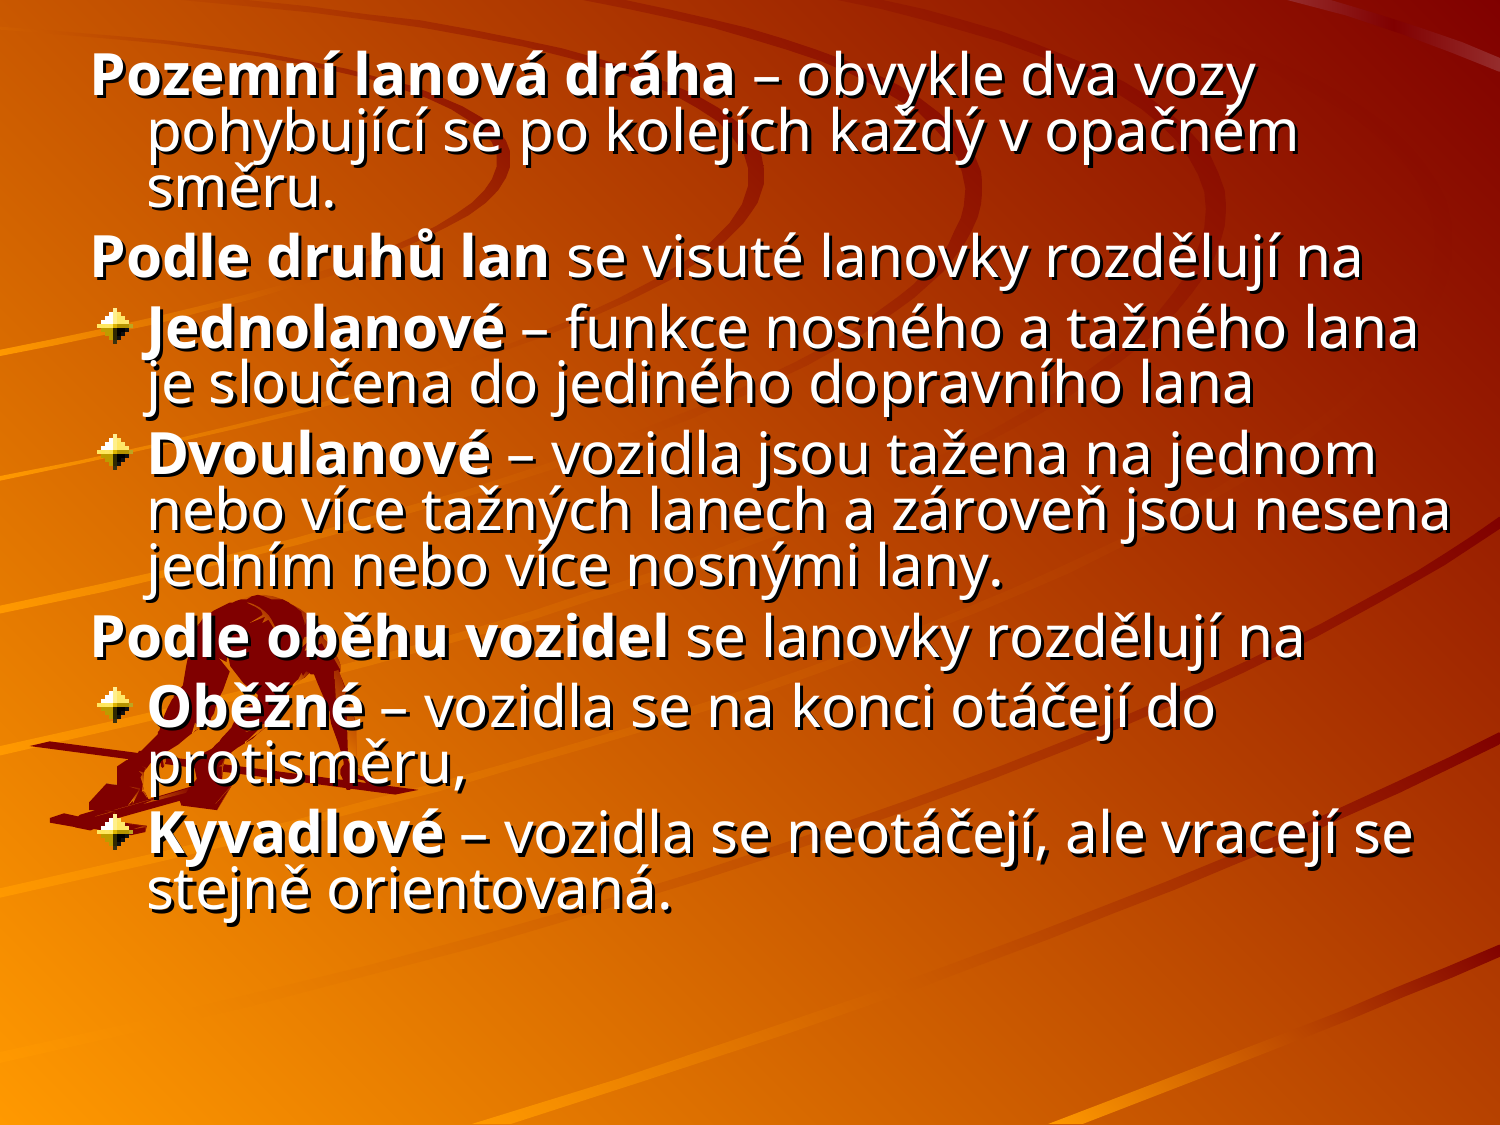

# Pozemní lanová dráha – obvykle dva vozy pohybující se po kolejích každý v opačném směru.
Podle druhů lan se visuté lanovky rozdělují na
Jednolanové – funkce nosného a tažného lana je sloučena do jediného dopravního lana
Dvoulanové – vozidla jsou tažena na jednom nebo více tažných lanech a zároveň jsou nesena jedním nebo více nosnými lany.
Podle oběhu vozidel se lanovky rozdělují na
Oběžné – vozidla se na konci otáčejí do protisměru,
Kyvadlové – vozidla se neotáčejí, ale vracejí se stejně orientovaná.